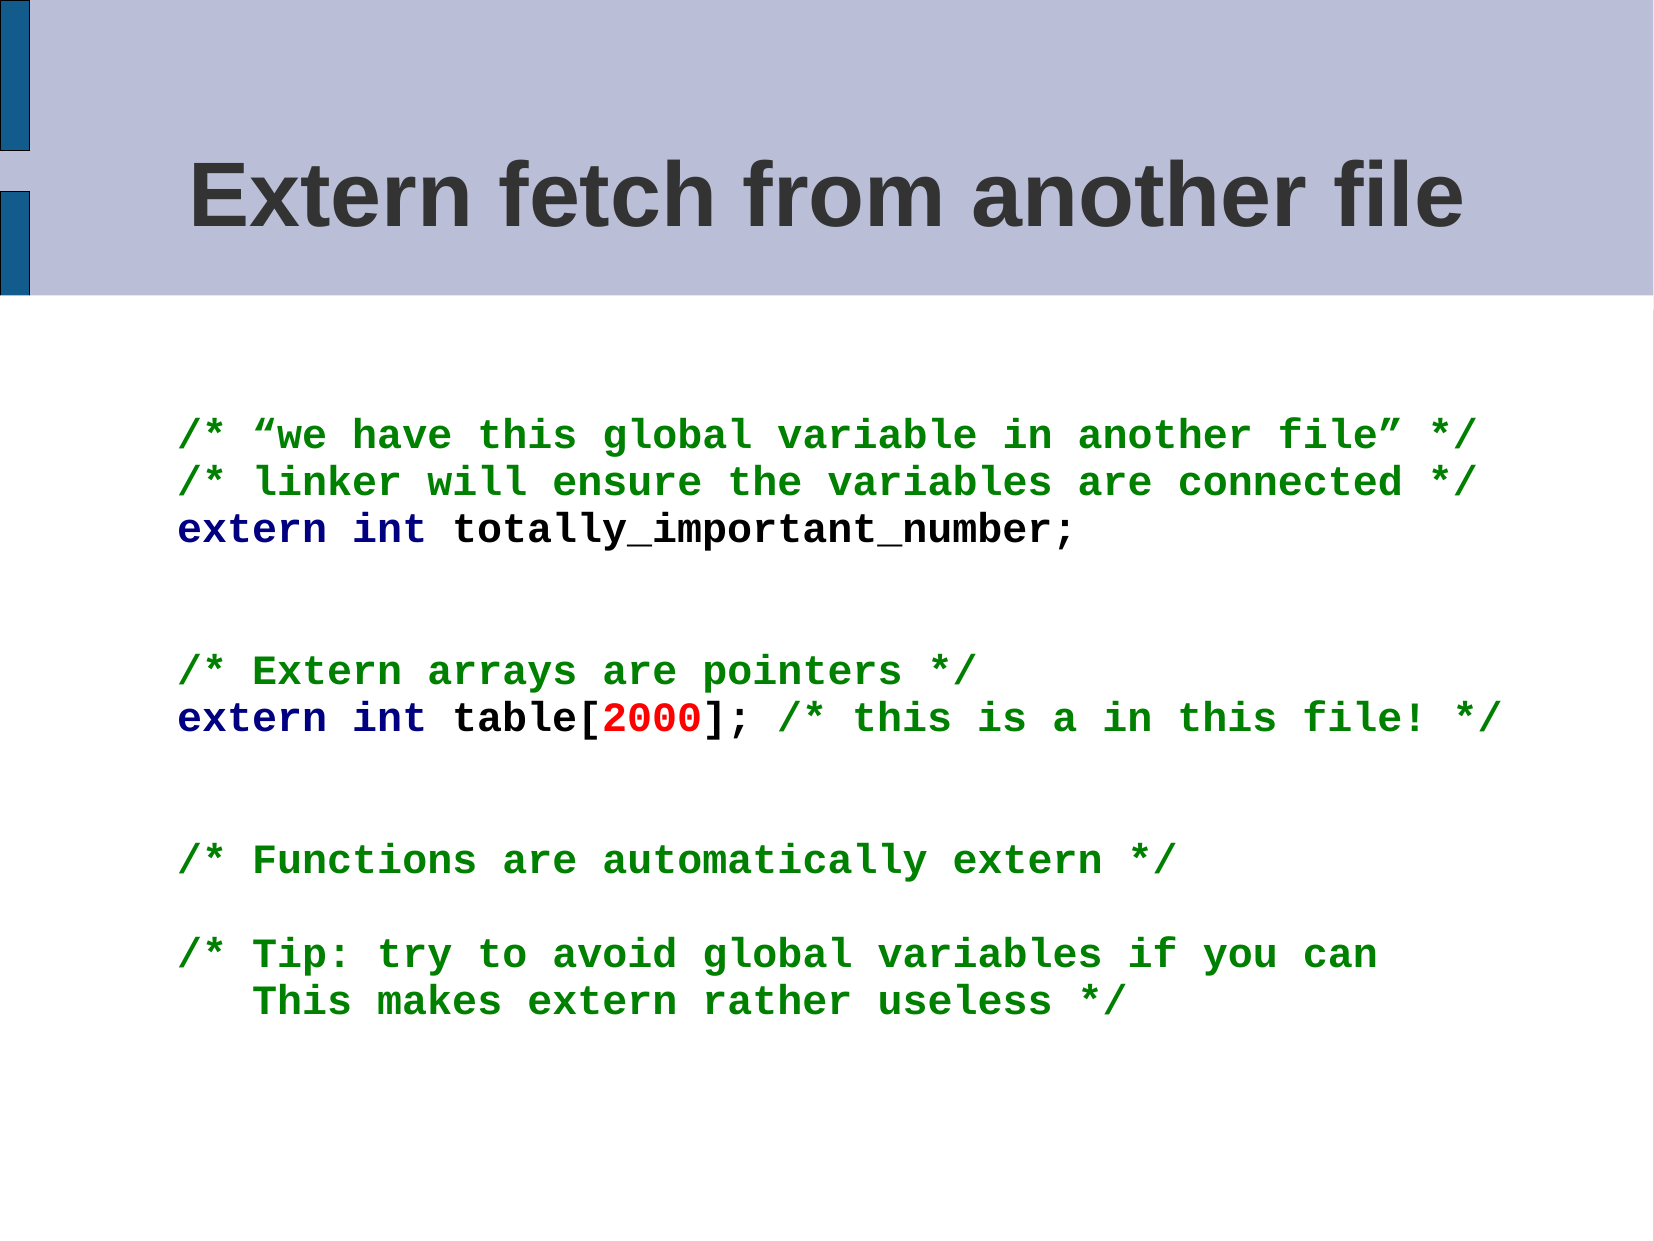

# Extern fetch from another file
/* “we have this global variable in another file” */
/* linker will ensure the variables are connected */
extern int totally_important_number;
/* Extern arrays are pointers */
extern int table[2000]; /* this is a in this file! */
/* Functions are automatically extern */
/* Tip: try to avoid global variables if you can
 This makes extern rather useless */